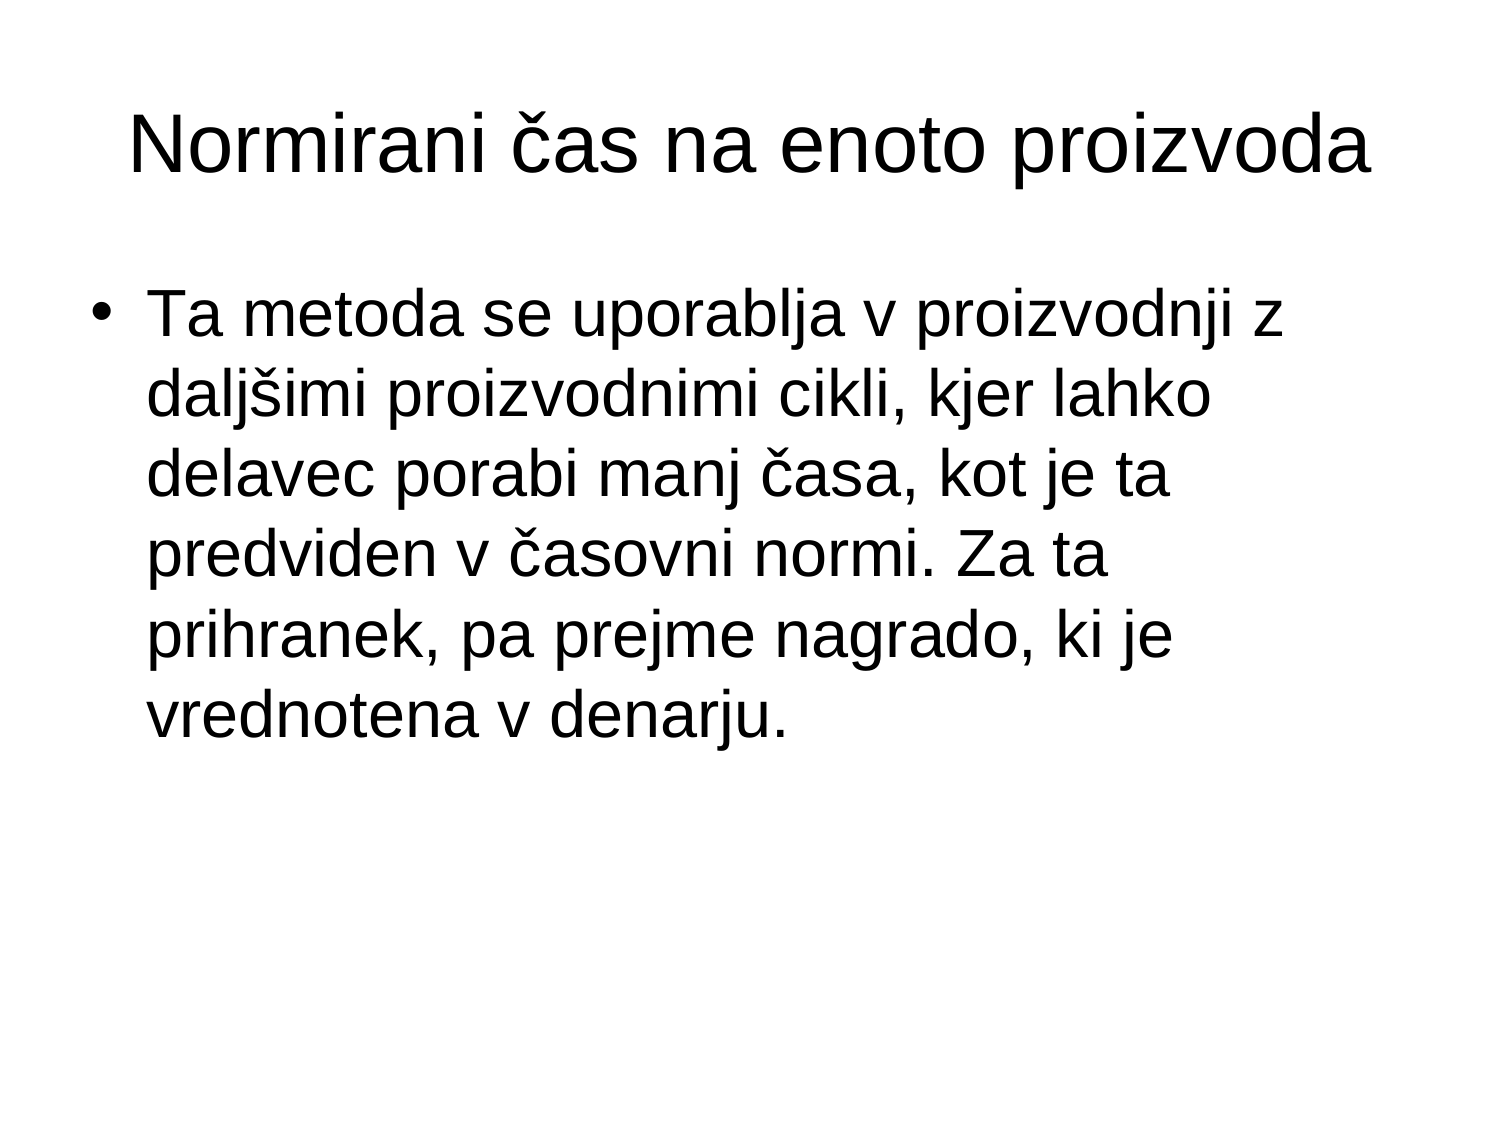

# Normirani čas na enoto proizvoda
Ta metoda se uporablja v proizvodnji z daljšimi proizvodnimi cikli, kjer lahko delavec porabi manj časa, kot je ta predviden v časovni normi. Za ta prihranek, pa prejme nagrado, ki je vrednotena v denarju.